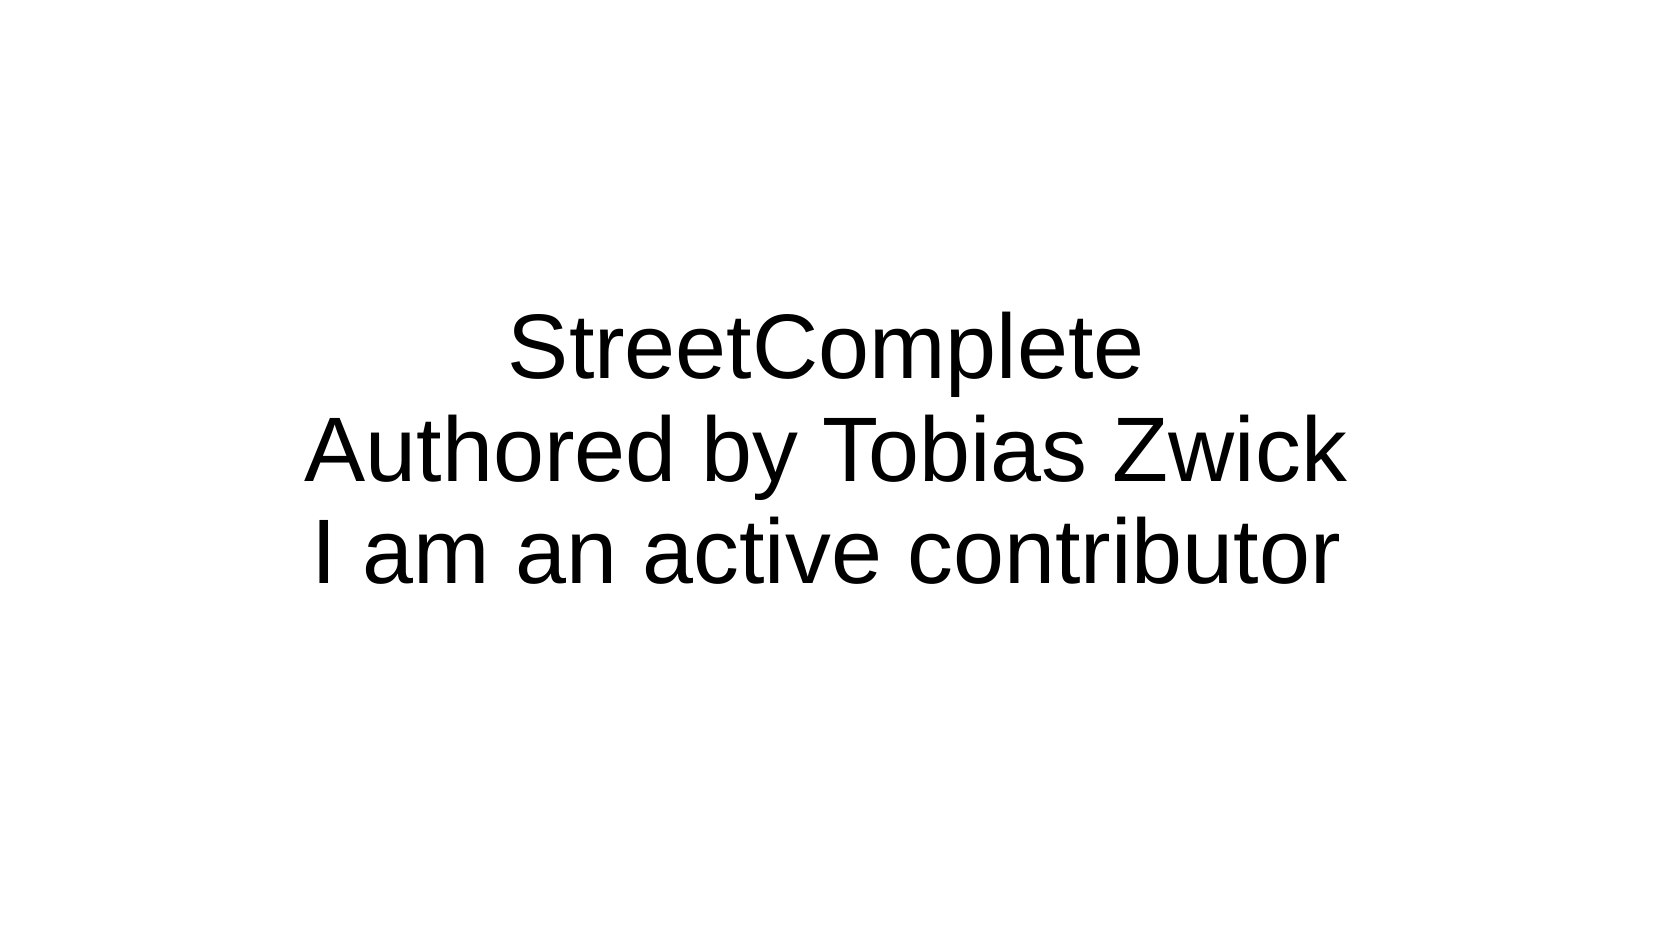

# StreetComplete Authored by Tobias Zwick I am an active contributor